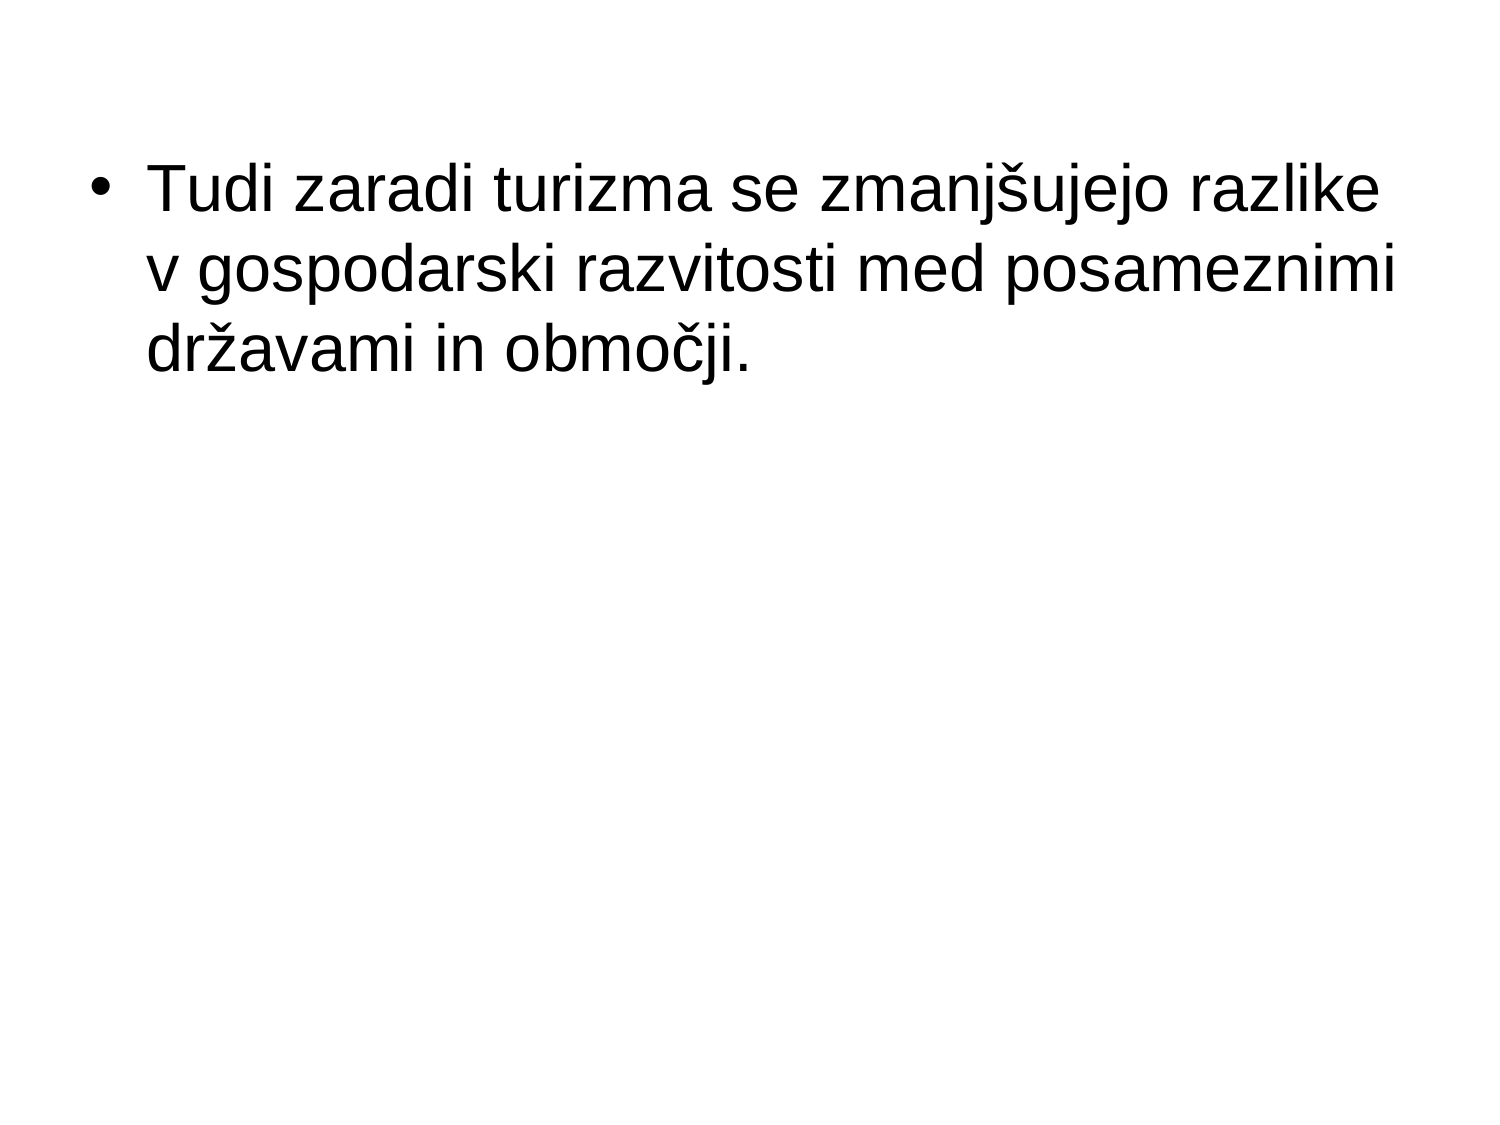

# Tudi zaradi turizma se zmanjšujejo razlike v gospodarski razvitosti med posameznimi državami in območji.